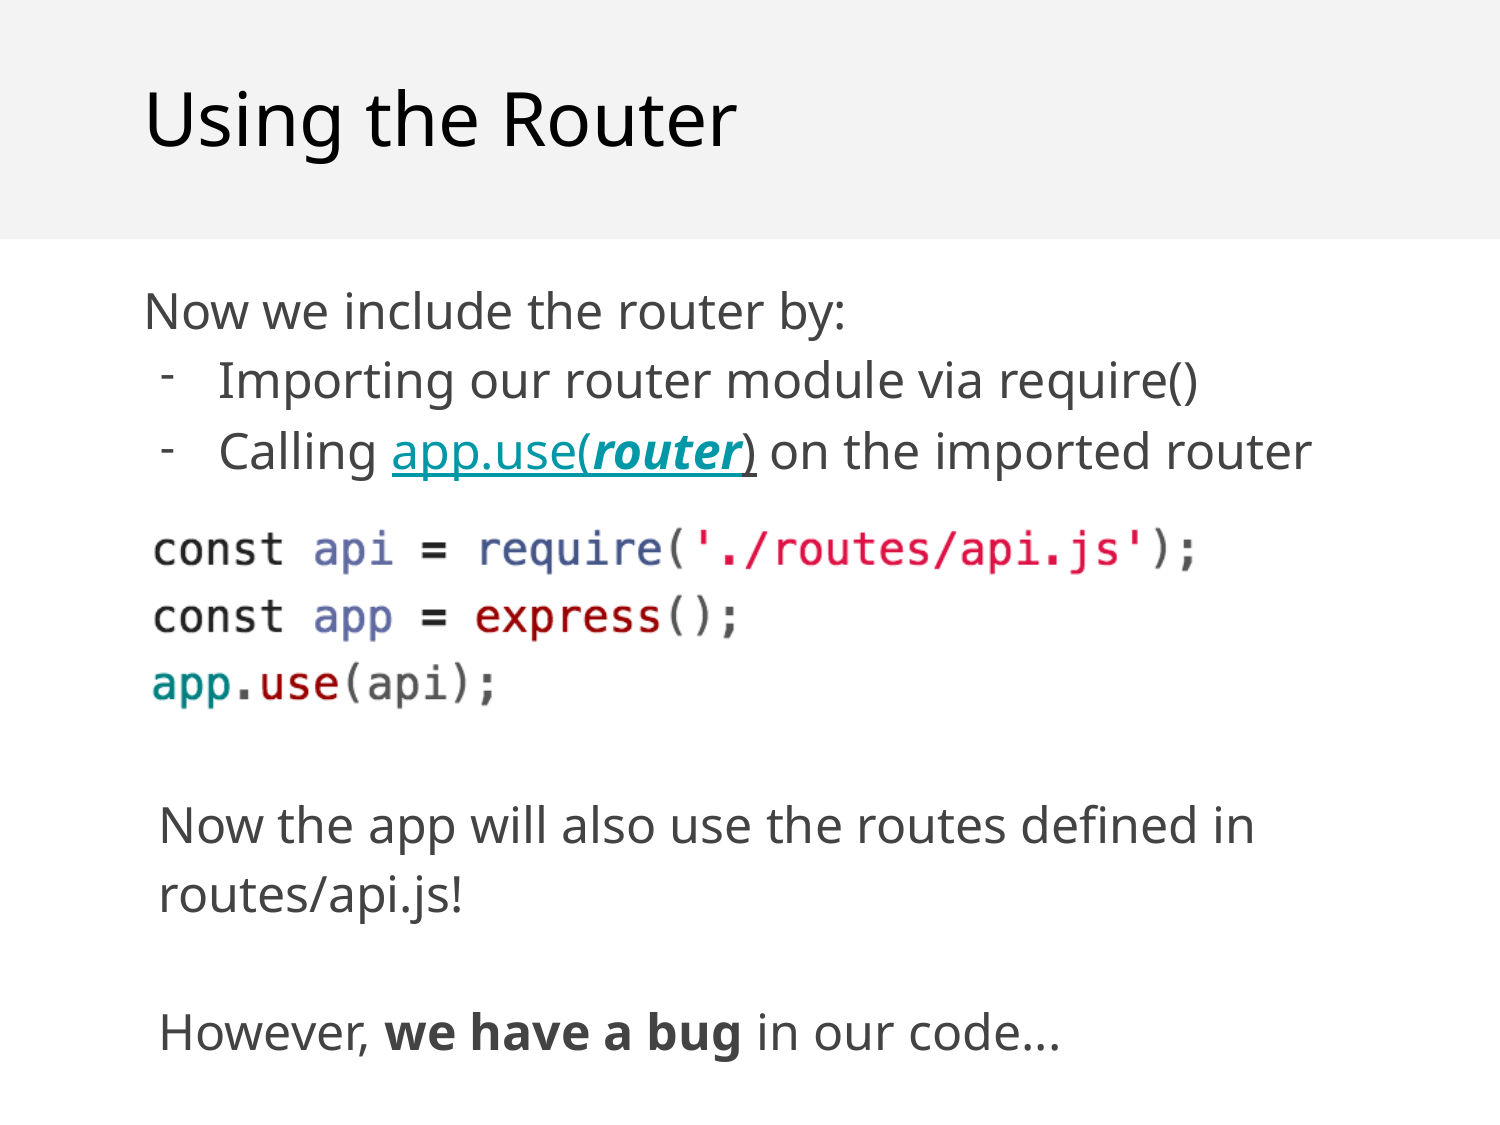

# Using the Router
Now we include the router by:
Importing our router module via require()
Calling app.use(router) on the imported router
Now the app will also use the routes defined in routes/api.js!
However, we have a bug in our code...